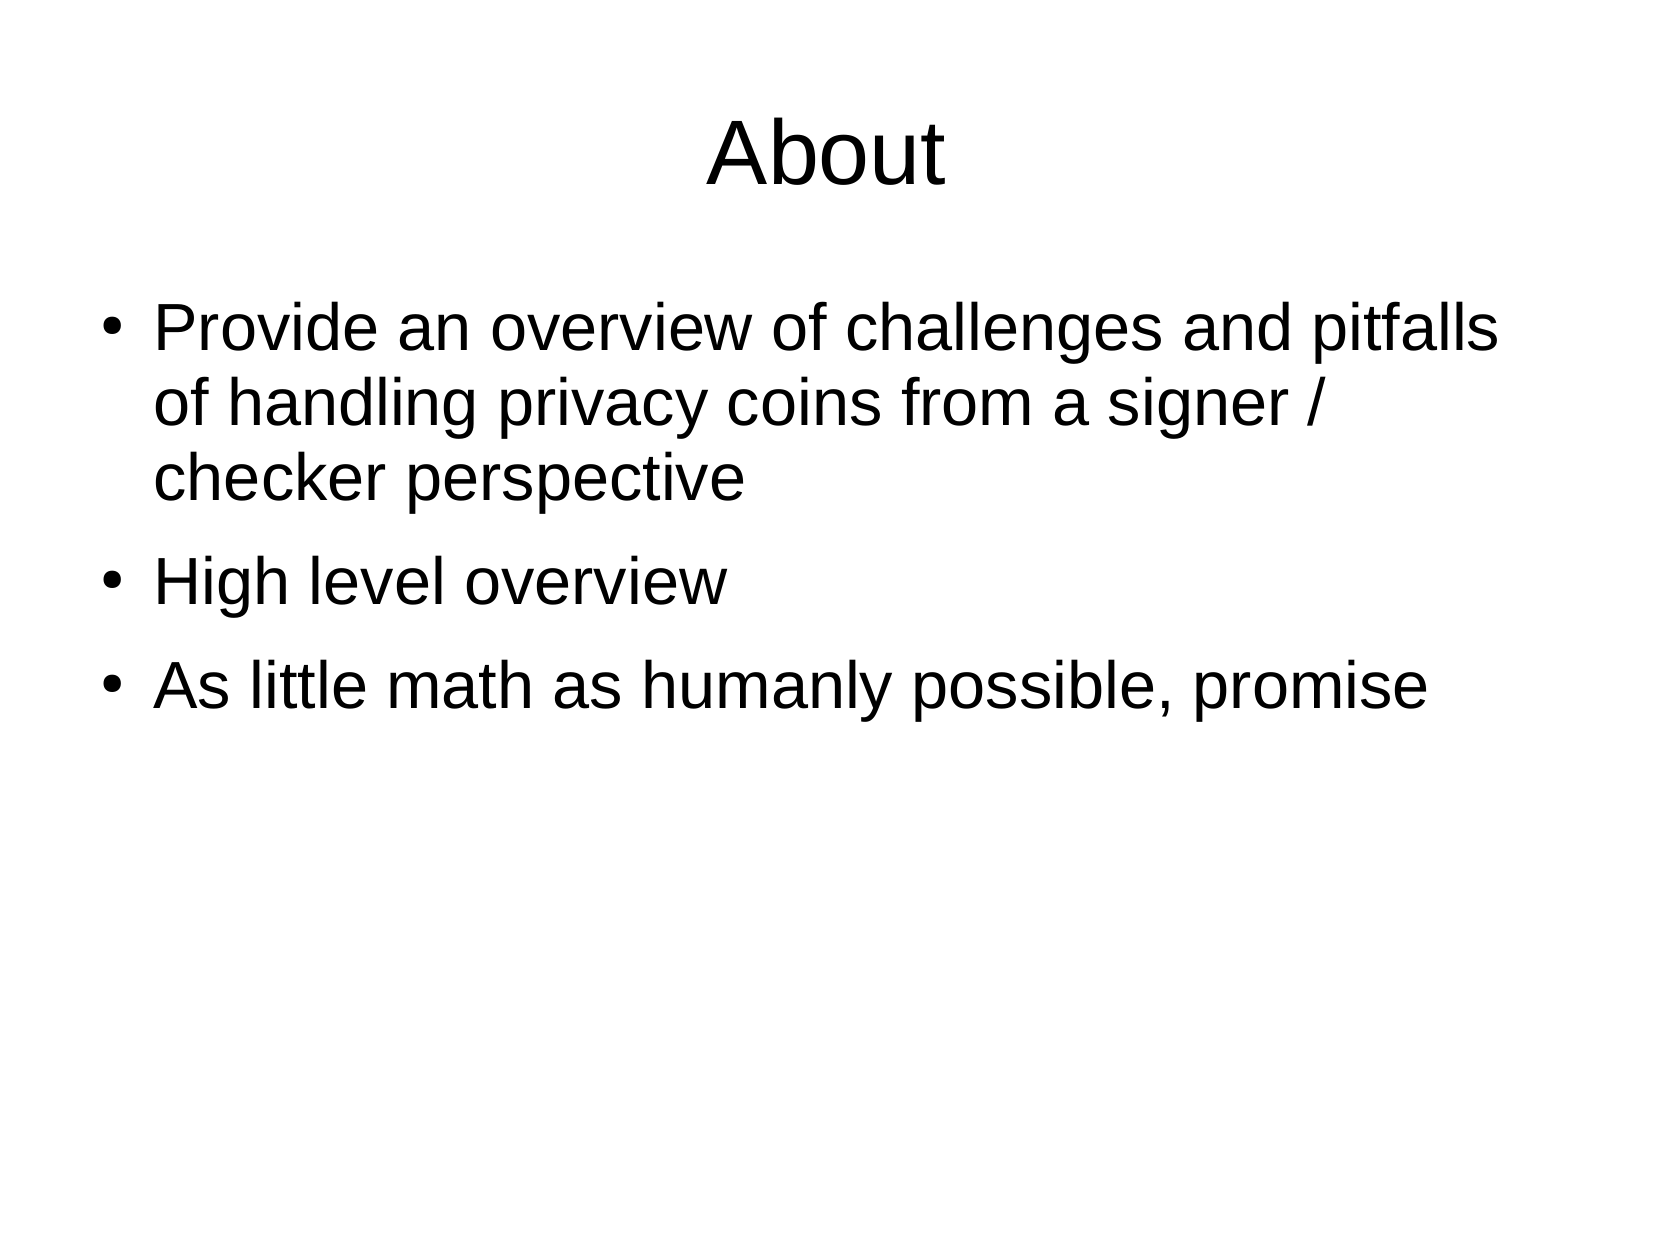

# About
Provide an overview of challenges and pitfalls of handling privacy coins from a signer / checker perspective
High level overview
As little math as humanly possible, promise